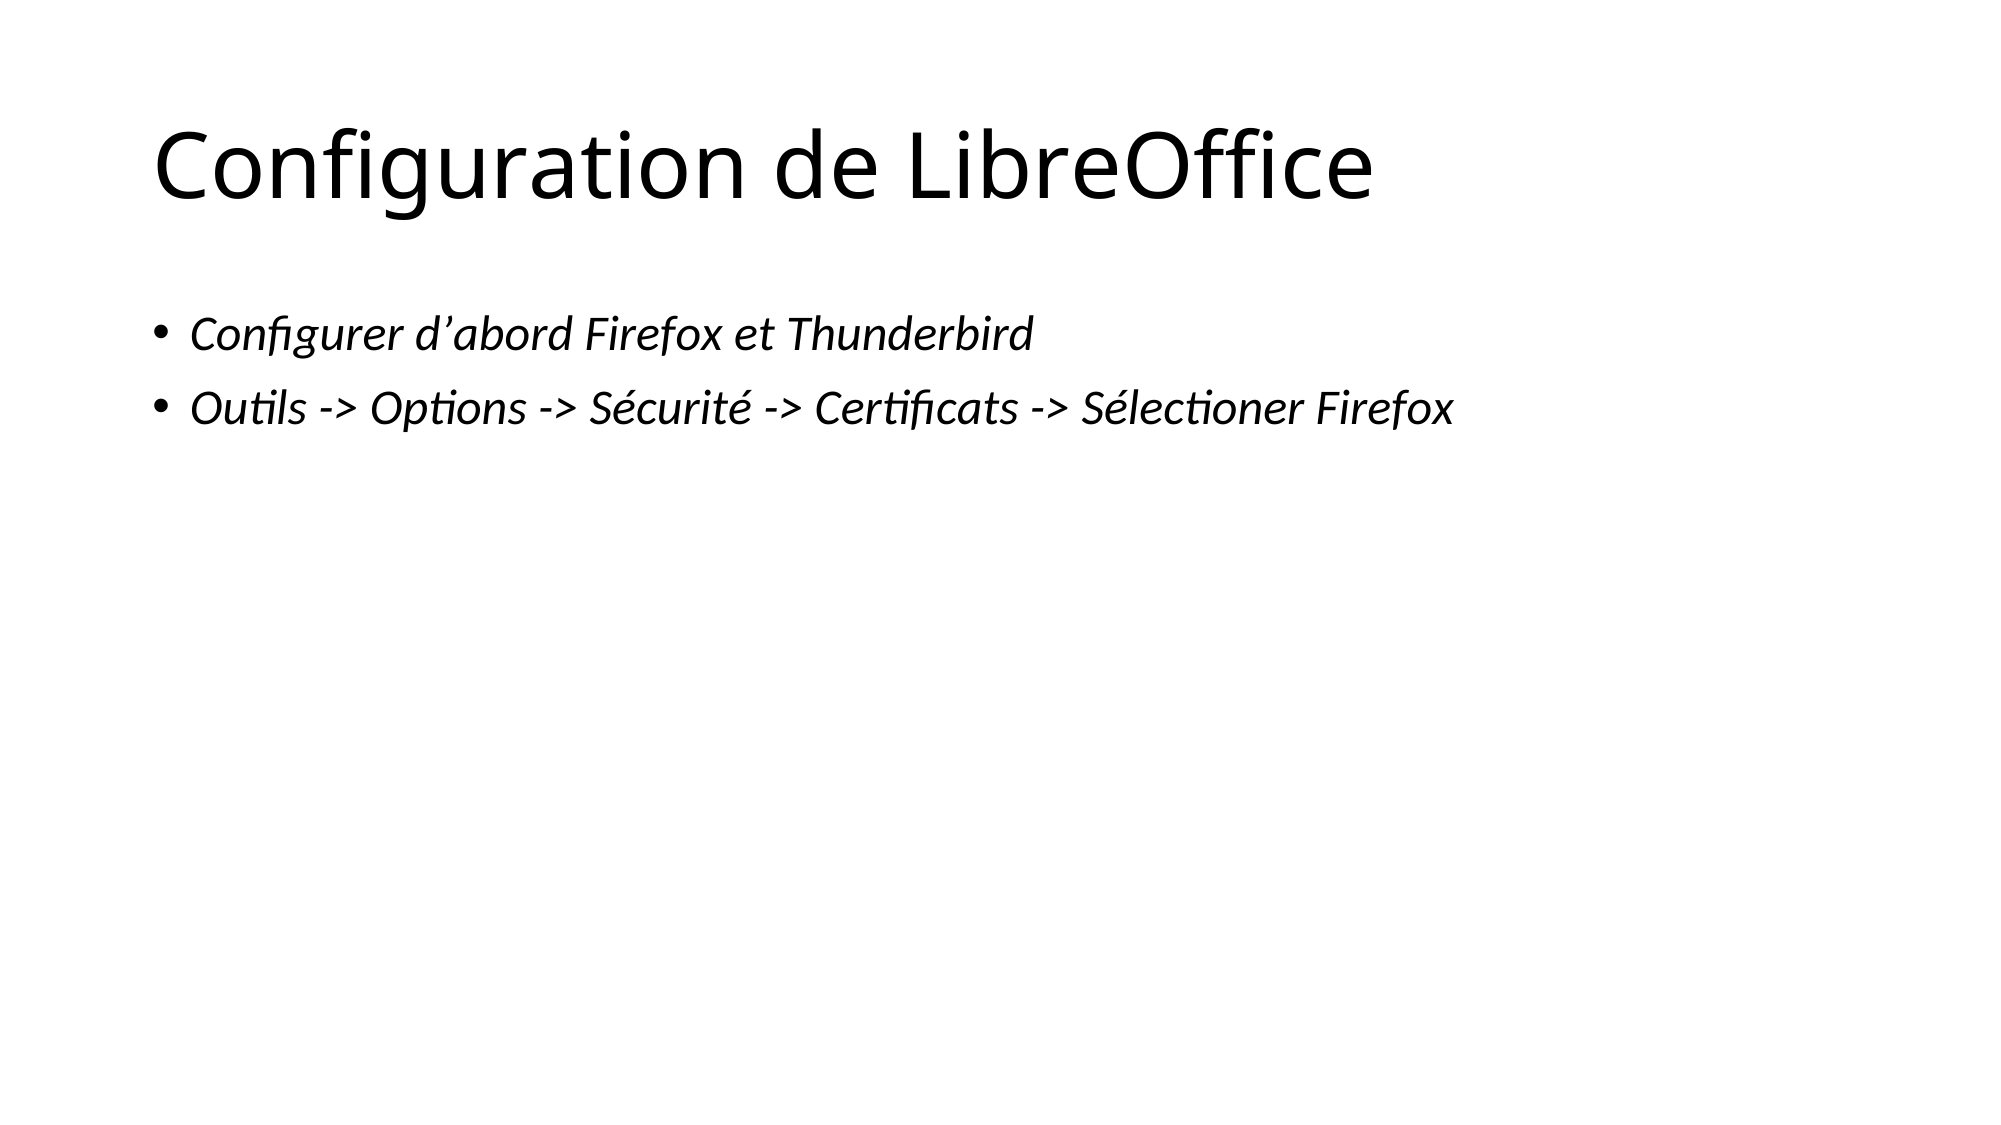

Configuration de LibreOffice
Configurer d’abord Firefox et Thunderbird
Outils -> Options -> Sécurité -> Certificats -> Sélectioner Firefox